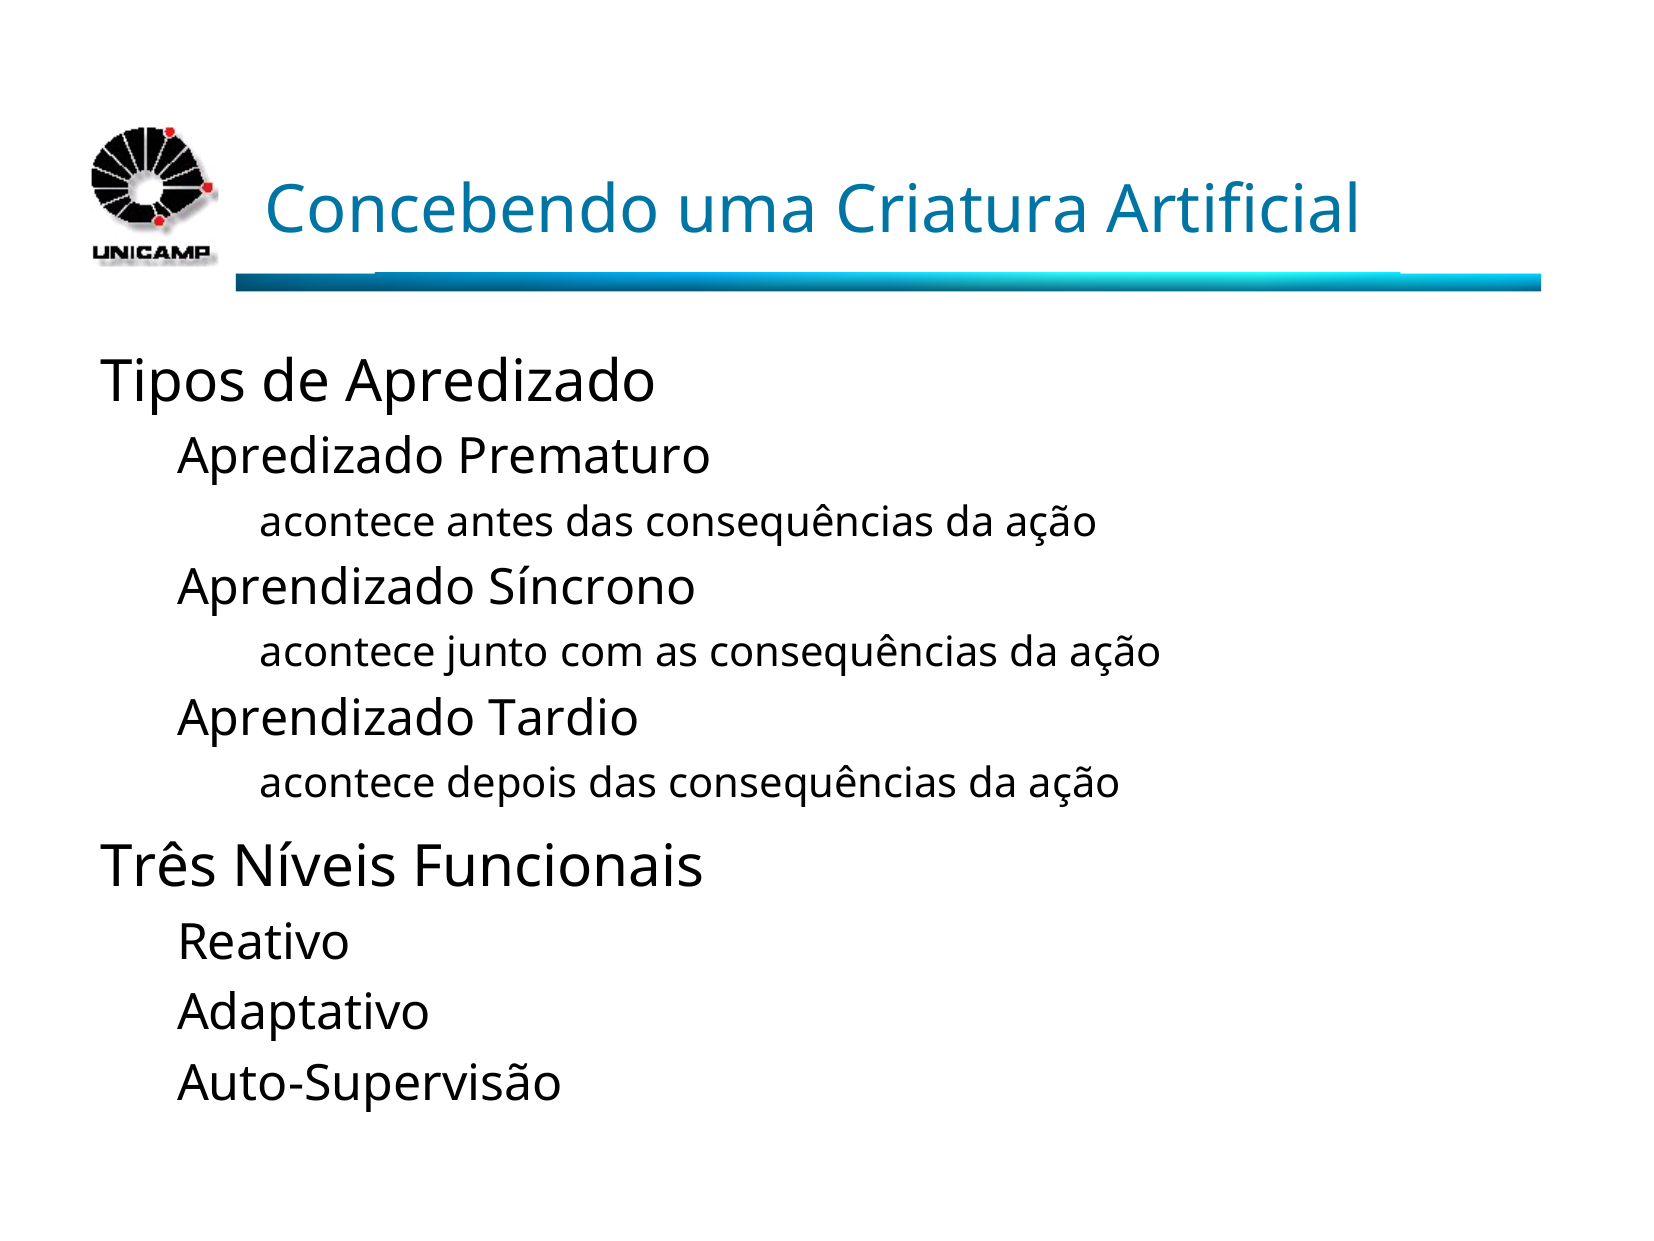

# Concebendo uma Criatura Artificial
Tipos de Apredizado
Apredizado Prematuro
acontece antes das consequências da ação
Aprendizado Síncrono
acontece junto com as consequências da ação
Aprendizado Tardio
acontece depois das consequências da ação
Três Níveis Funcionais
Reativo
Adaptativo
Auto-Supervisão